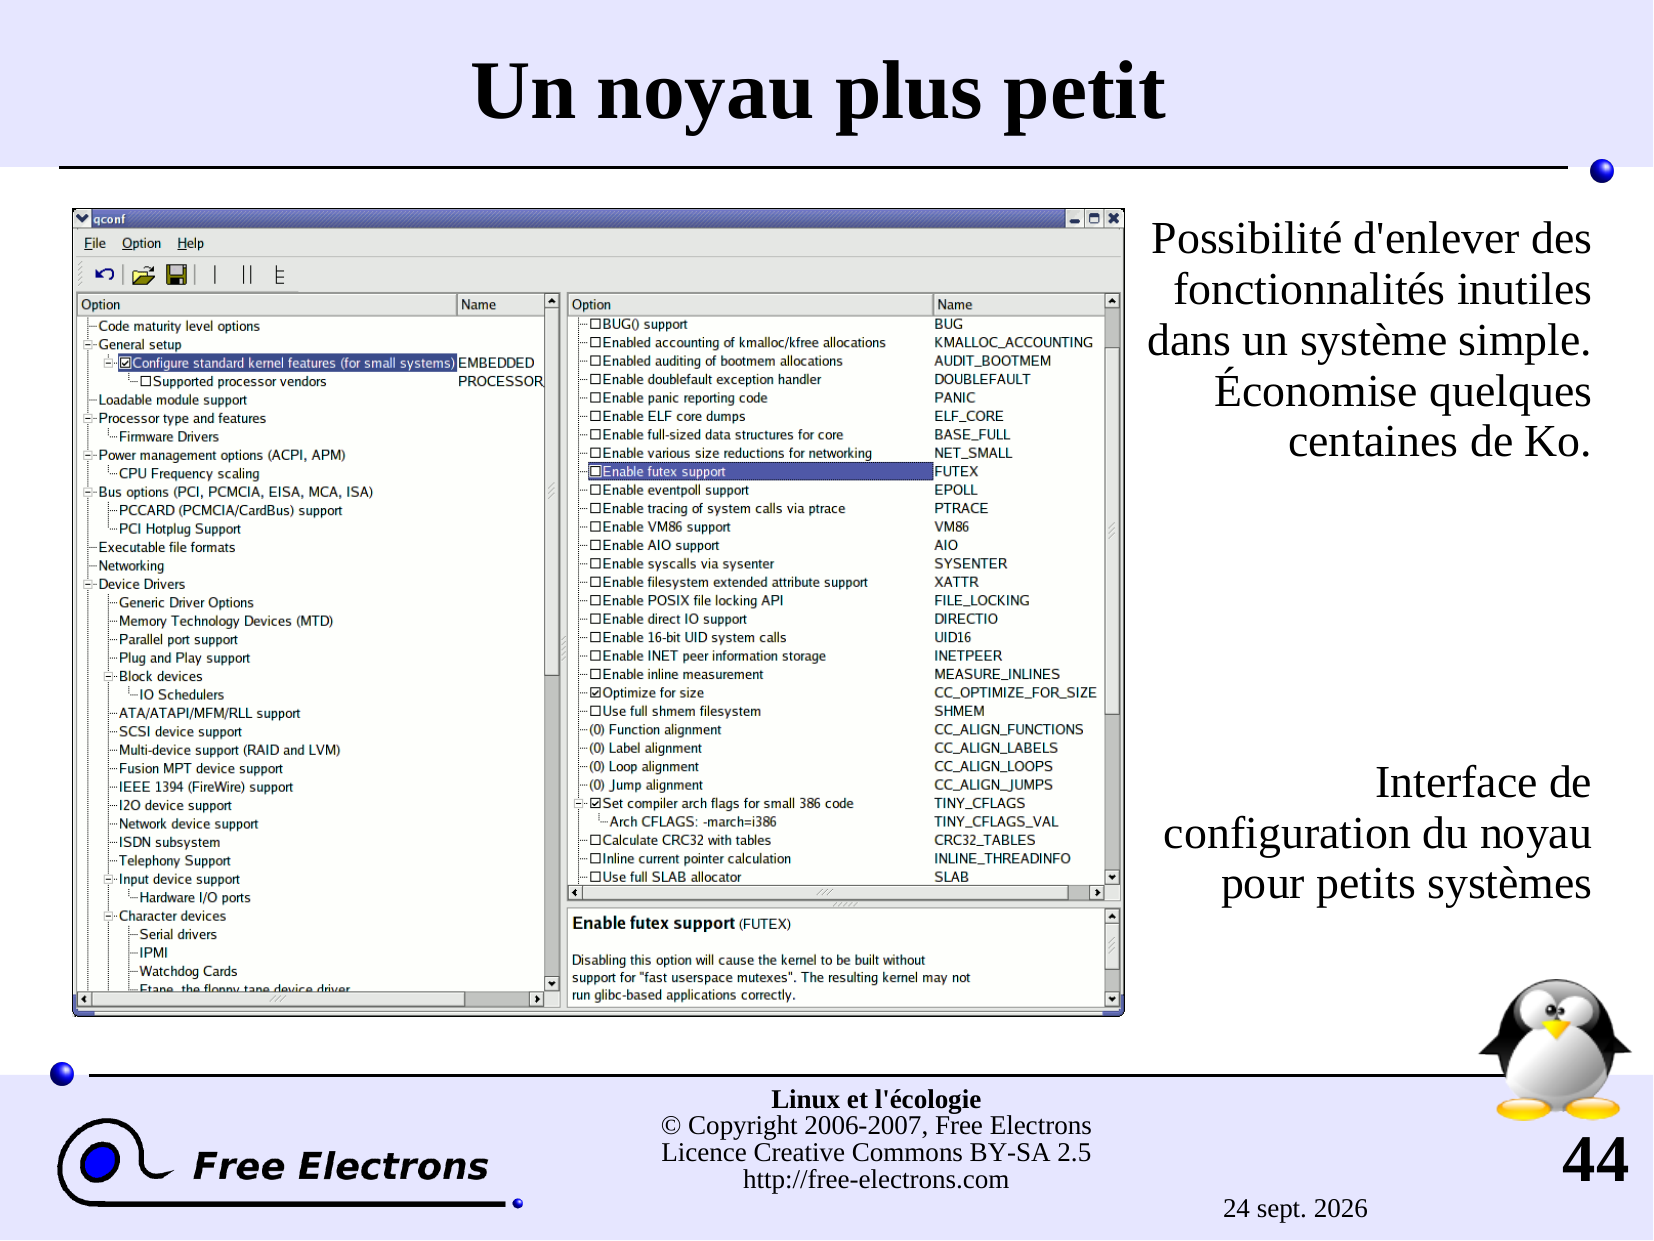

# Un noyau plus petit
Possibilité d'enlever des fonctionnalités inutiles dans un système simple. Économise quelques centaines de Ko.
Interface de configuration du noyau pour petits systèmes